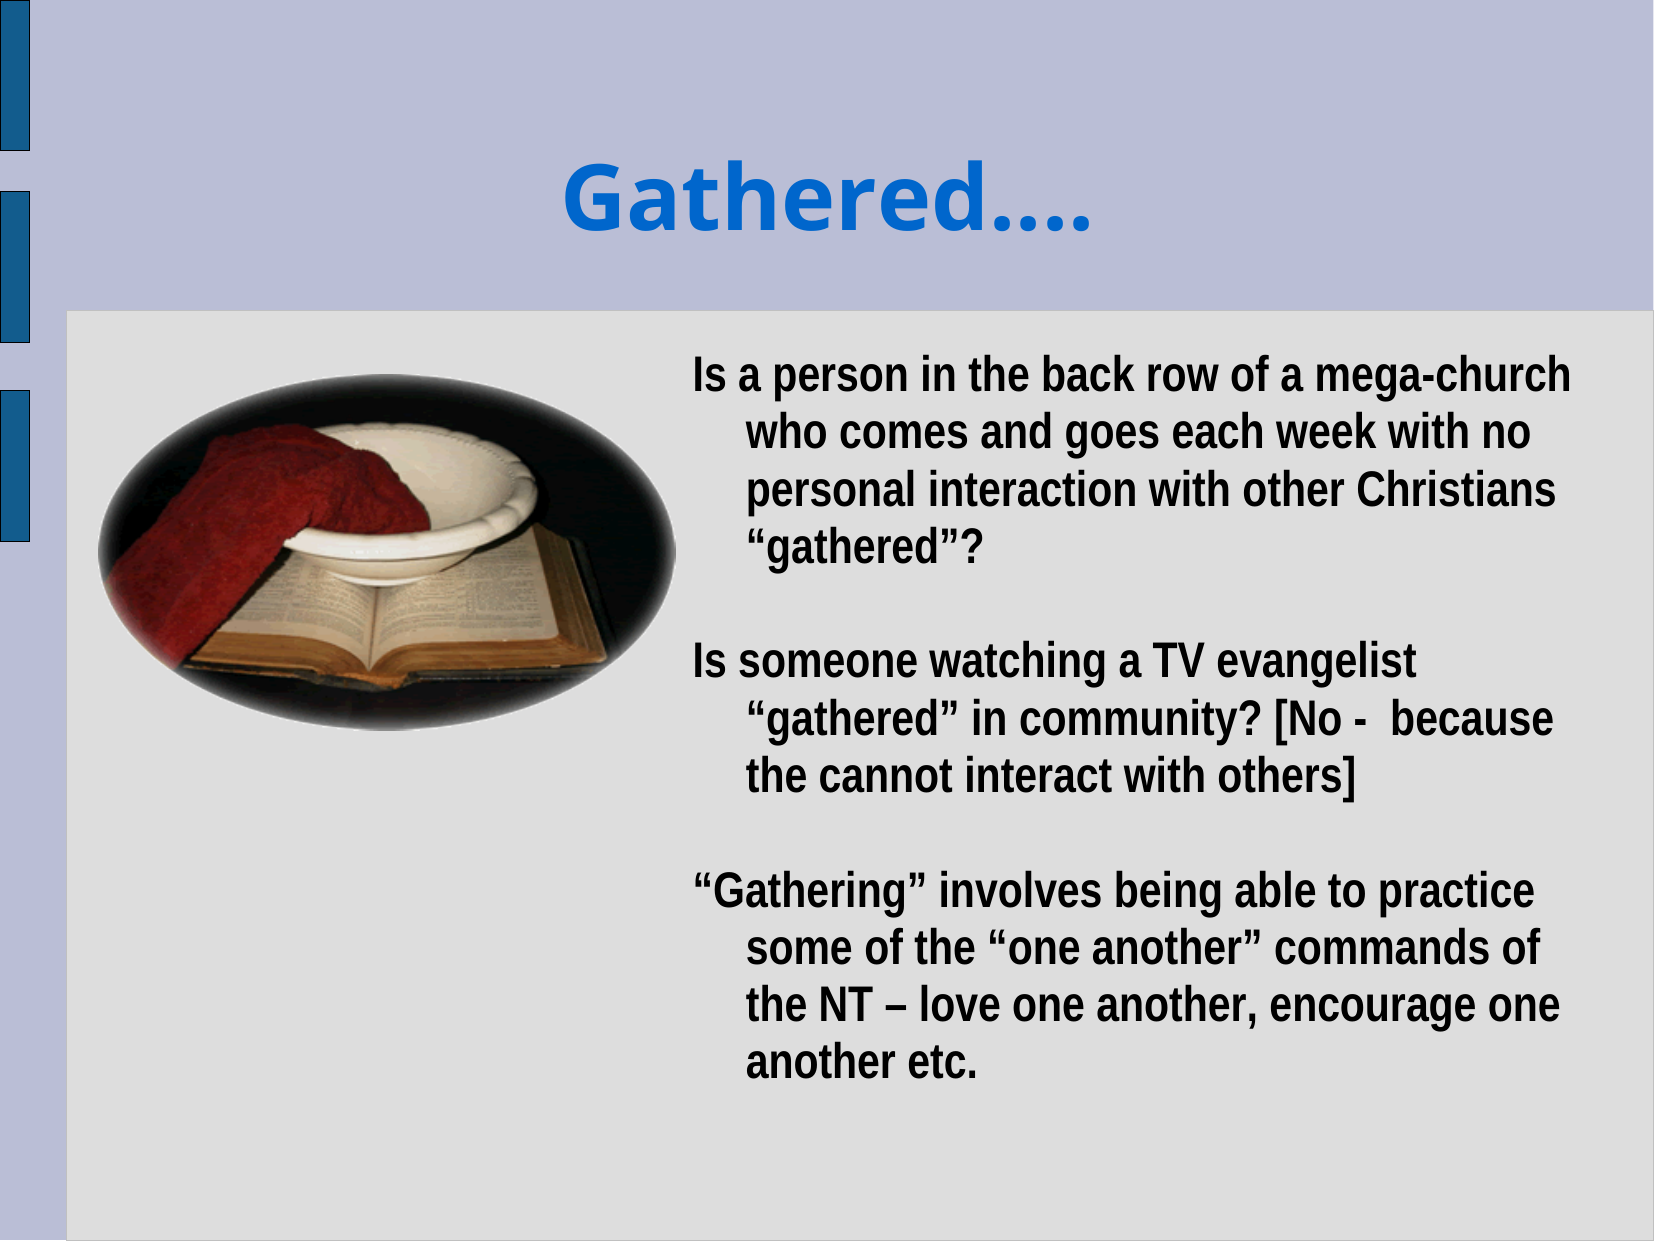

# Gathered....
Is a person in the back row of a mega-church who comes and goes each week with no personal interaction with other Christians “gathered”?
Is someone watching a TV evangelist “gathered” in community? [No - because the cannot interact with others]
“Gathering” involves being able to practice some of the “one another” commands of the NT – love one another, encourage one another etc.